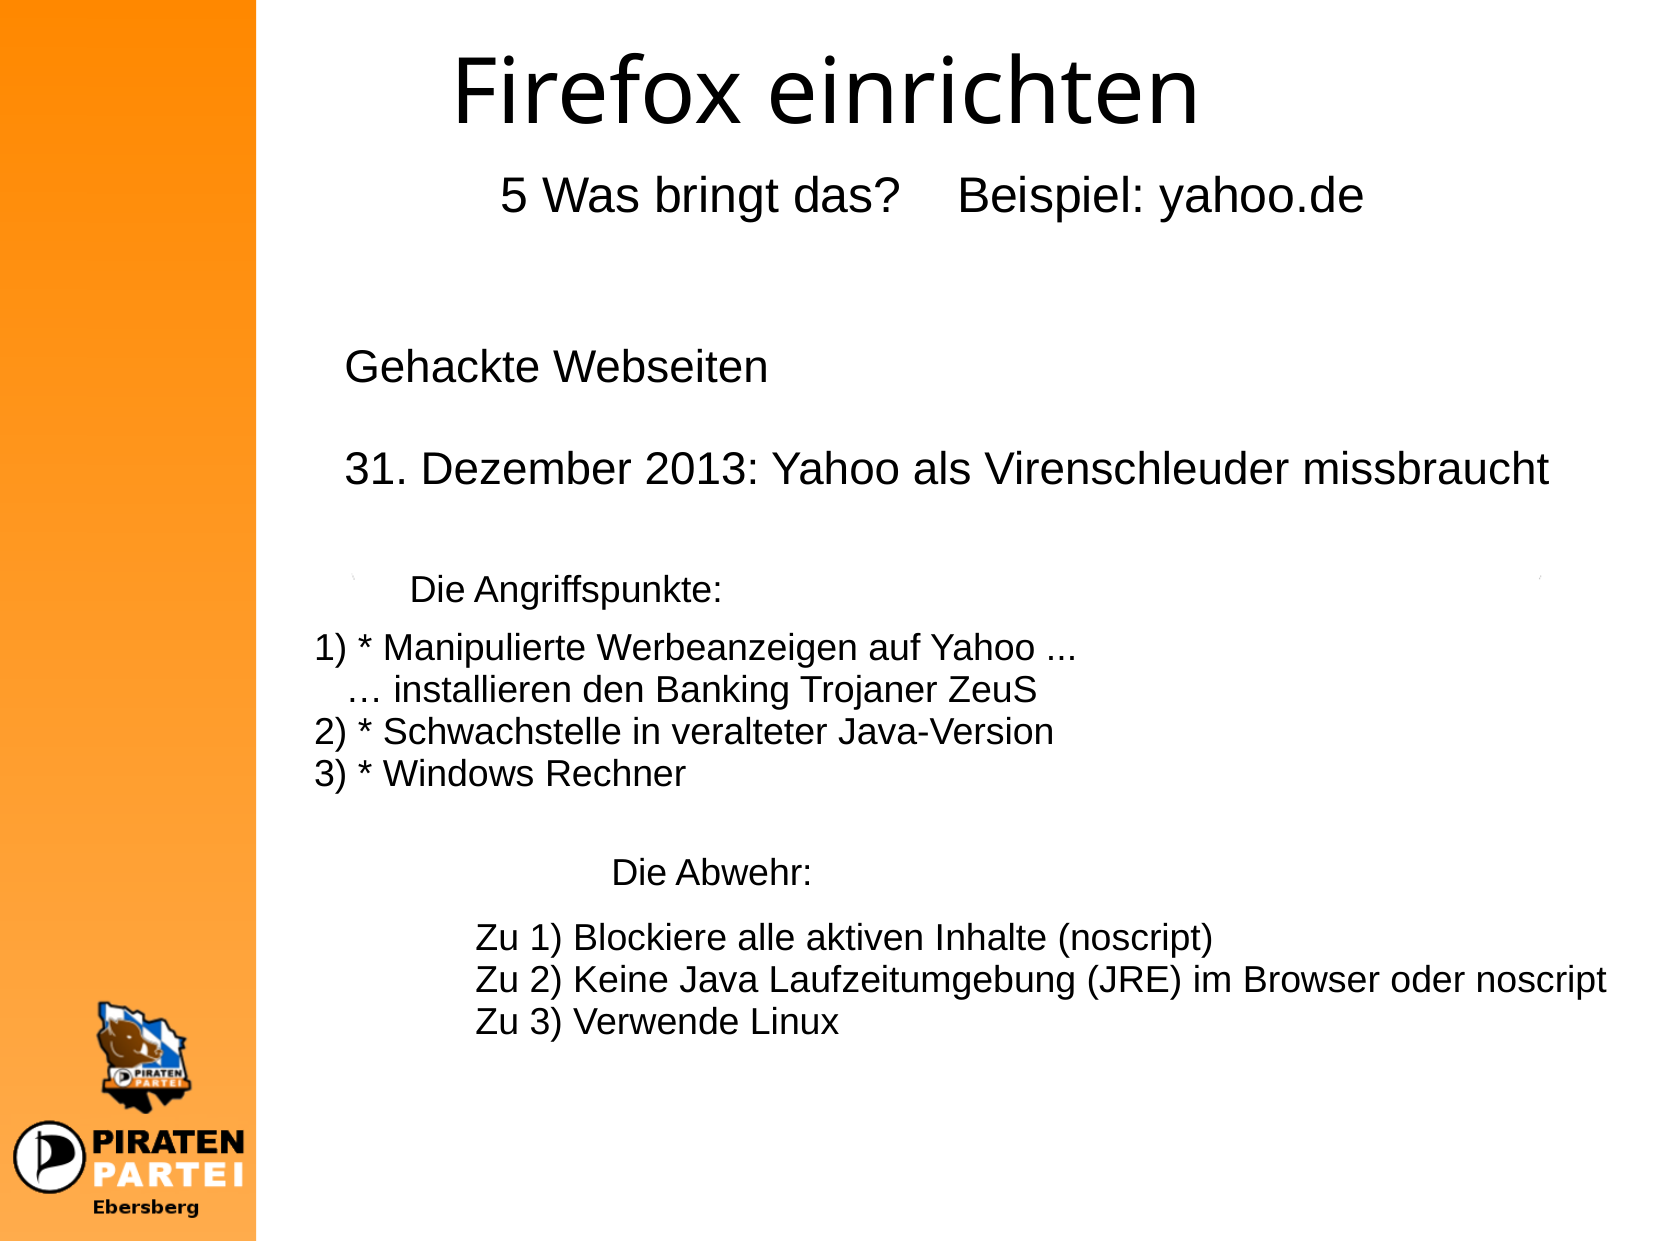

# Firefox einrichten
5 Was bringt das? Beispiel: yahoo.de
Gehackte Webseiten
31. Dezember 2013: Yahoo als Virenschleuder missbraucht
Die Angriffspunkte:
1) * Manipulierte Werbeanzeigen auf Yahoo ...
 … installieren den Banking Trojaner ZeuS
2) * Schwachstelle in veralteter Java-Version
3) * Windows Rechner
Die Abwehr:
Zu 1) Blockiere alle aktiven Inhalte (noscript)
Zu 2) Keine Java Laufzeitumgebung (JRE) im Browser oder noscript
Zu 3) Verwende Linux